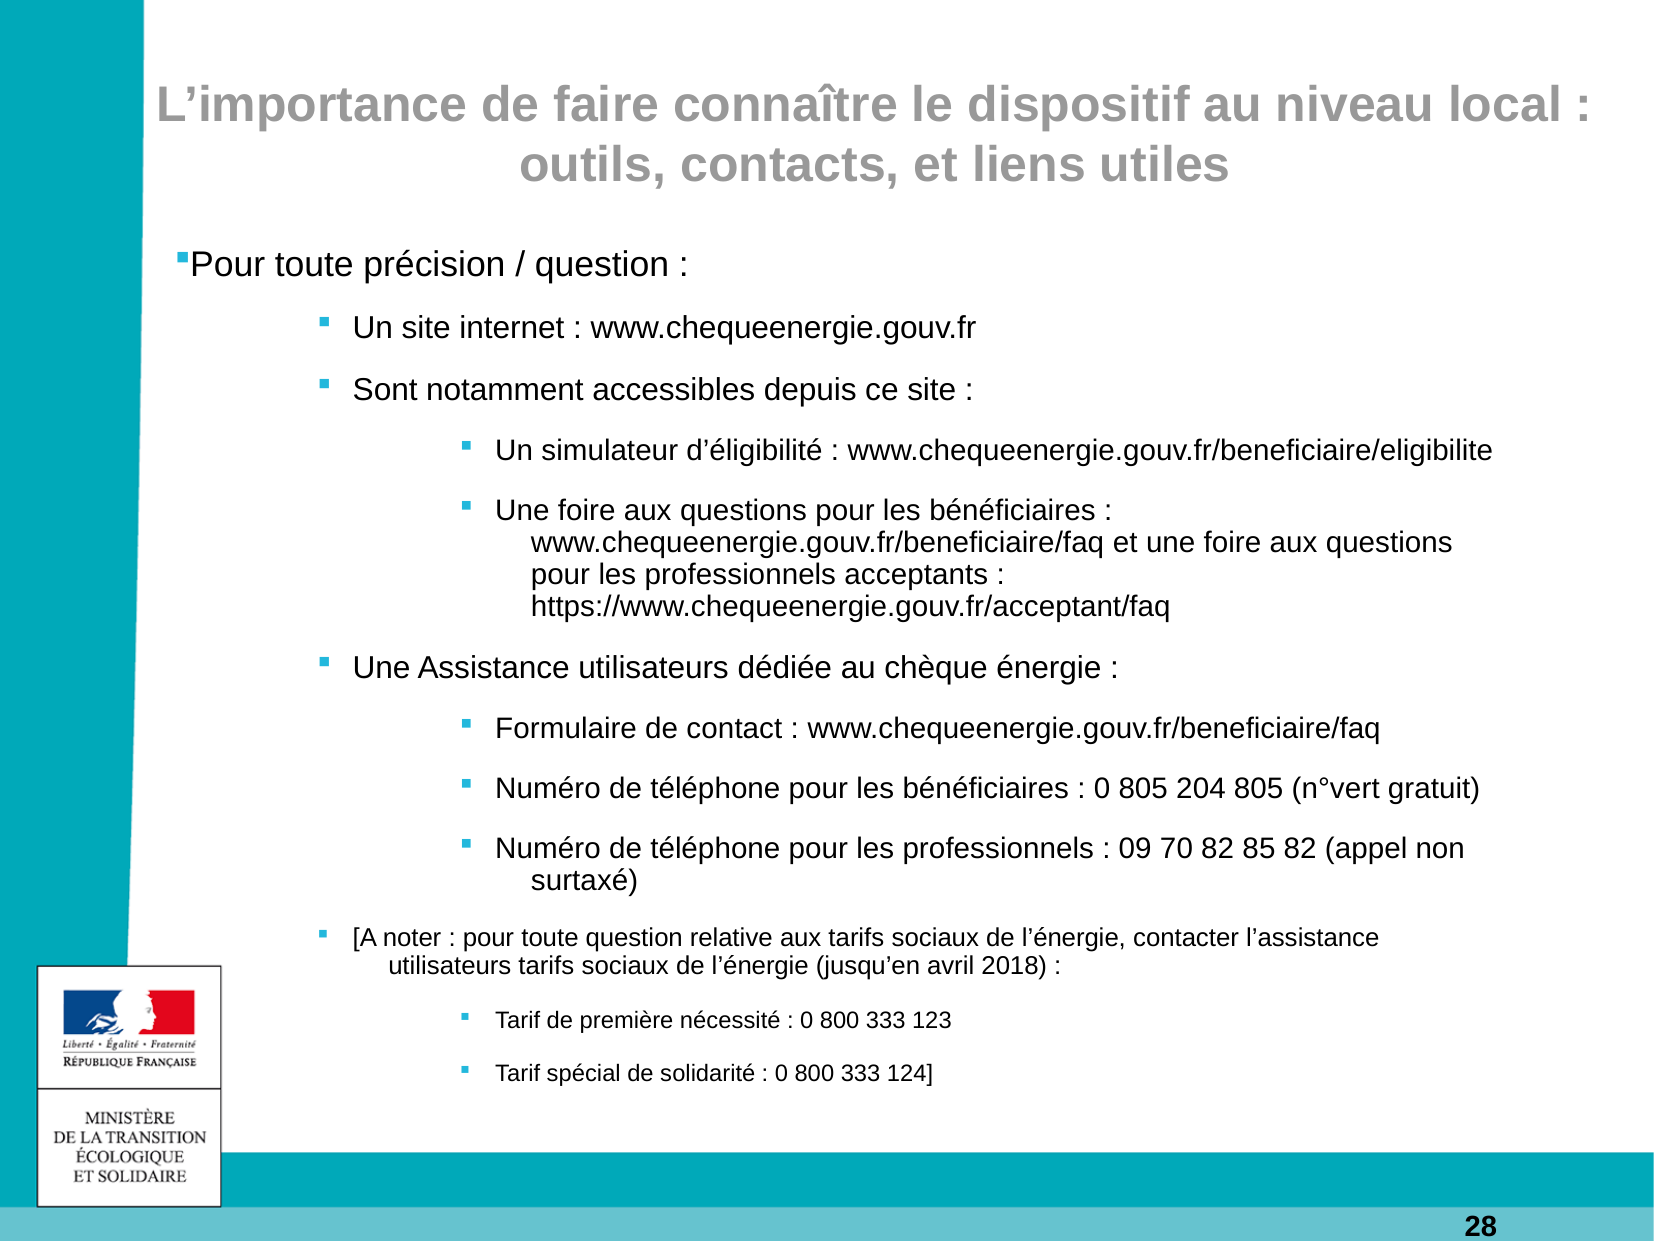

L’importance de faire connaître le dispositif au niveau local : outils, contacts, et liens utiles
# Pour toute précision / question :
Un site internet : www.chequeenergie.gouv.fr
Sont notamment accessibles depuis ce site :
Un simulateur d’éligibilité : www.chequeenergie.gouv.fr/beneficiaire/eligibilite
Une foire aux questions pour les bénéficiaires : www.chequeenergie.gouv.fr/beneficiaire/faq et une foire aux questions pour les professionnels acceptants : https://www.chequeenergie.gouv.fr/acceptant/faq
Une Assistance utilisateurs dédiée au chèque énergie :
Formulaire de contact : www.chequeenergie.gouv.fr/beneficiaire/faq
Numéro de téléphone pour les bénéficiaires : 0 805 204 805 (n°vert gratuit)
Numéro de téléphone pour les professionnels : 09 70 82 85 82 (appel non surtaxé)
[A noter : pour toute question relative aux tarifs sociaux de l’énergie, contacter l’assistance utilisateurs tarifs sociaux de l’énergie (jusqu’en avril 2018) :
Tarif de première nécessité : 0 800 333 123
Tarif spécial de solidarité : 0 800 333 124]